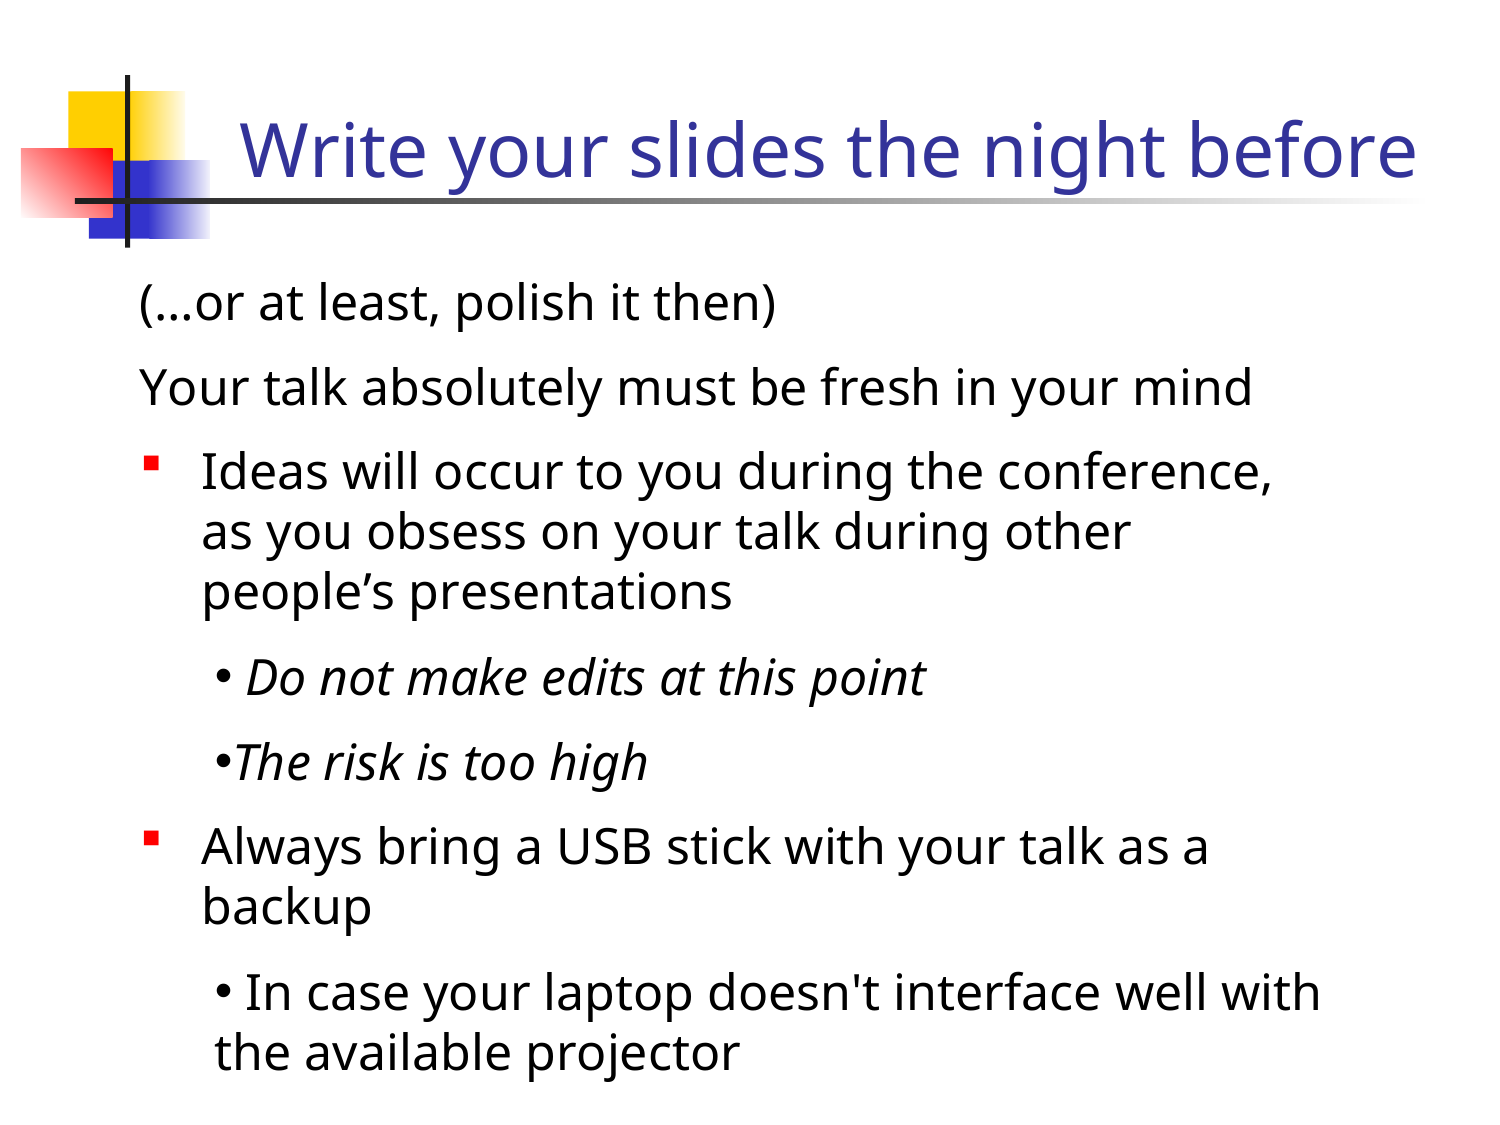

# Write your slides the night before
(…or at least, polish it then)‏
Your talk absolutely must be fresh in your mind
Ideas will occur to you during the conference, as you obsess on your talk during other people’s presentations
 Do not make edits at this point
The risk is too high
Always bring a USB stick with your talk as a backup
 In case your laptop doesn't interface well with the available projector